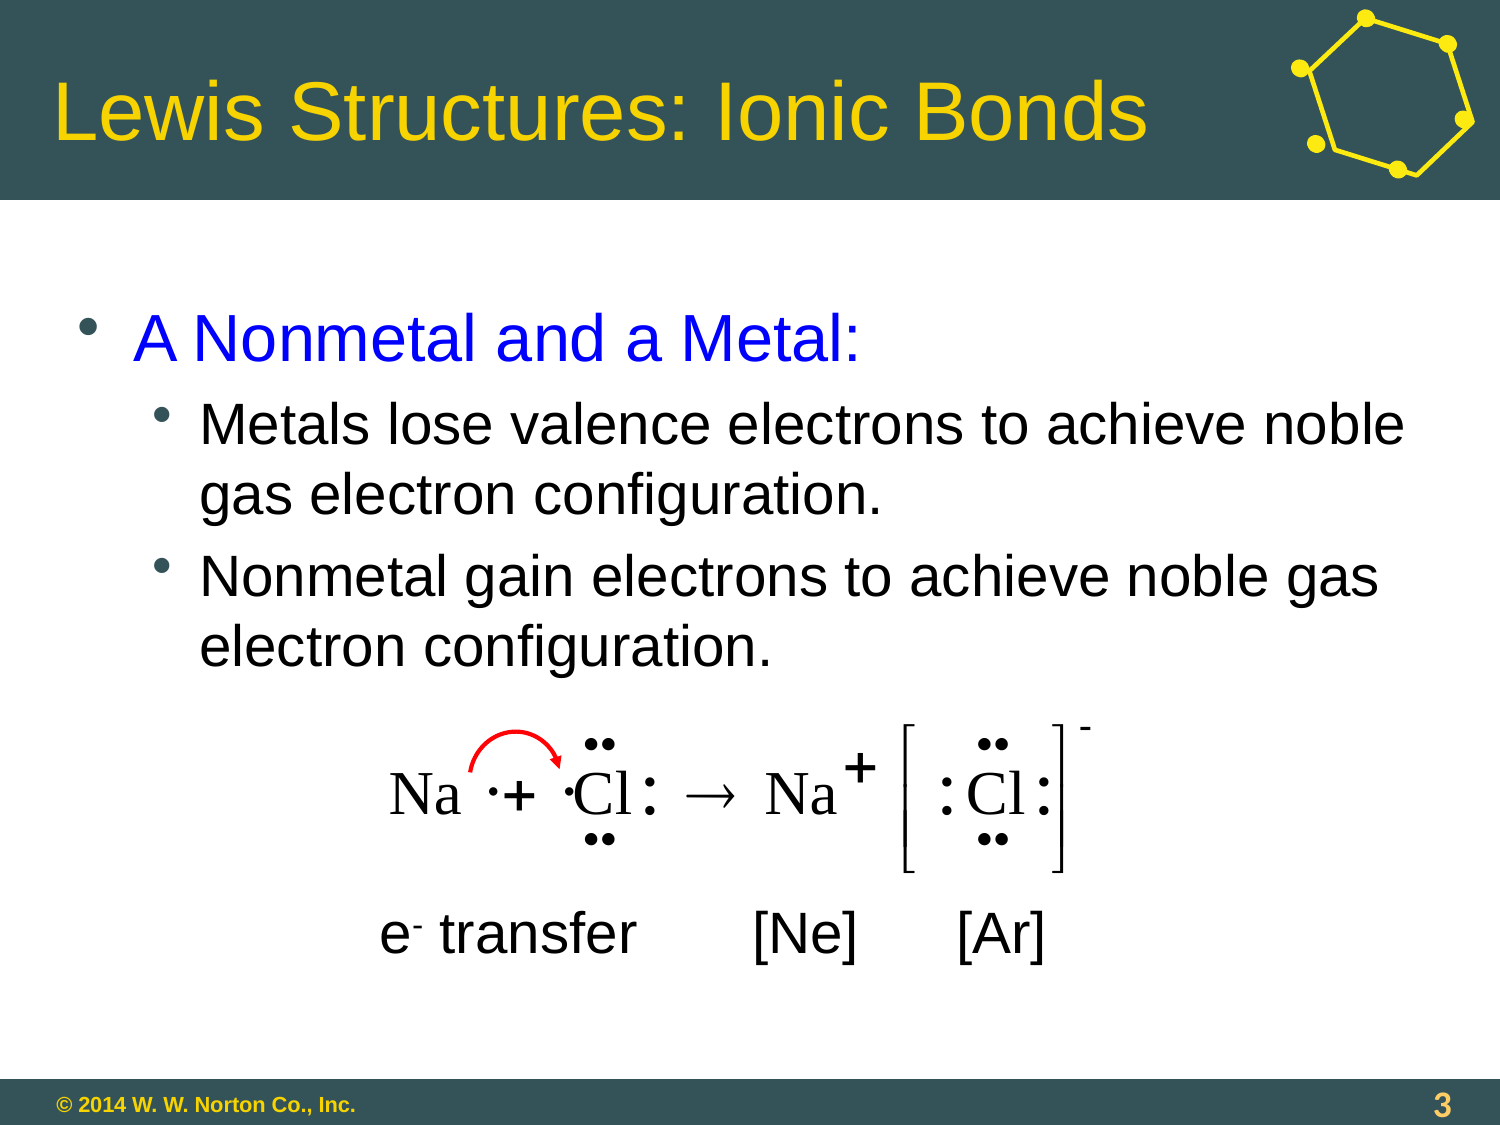

Lewis Structures: Ionic Bonds
# A Nonmetal and a Metal:
Metals lose valence electrons to achieve noble gas electron configuration.
Nonmetal gain electrons to achieve noble gas electron configuration.
e- transfer
[Ne] [Ar]